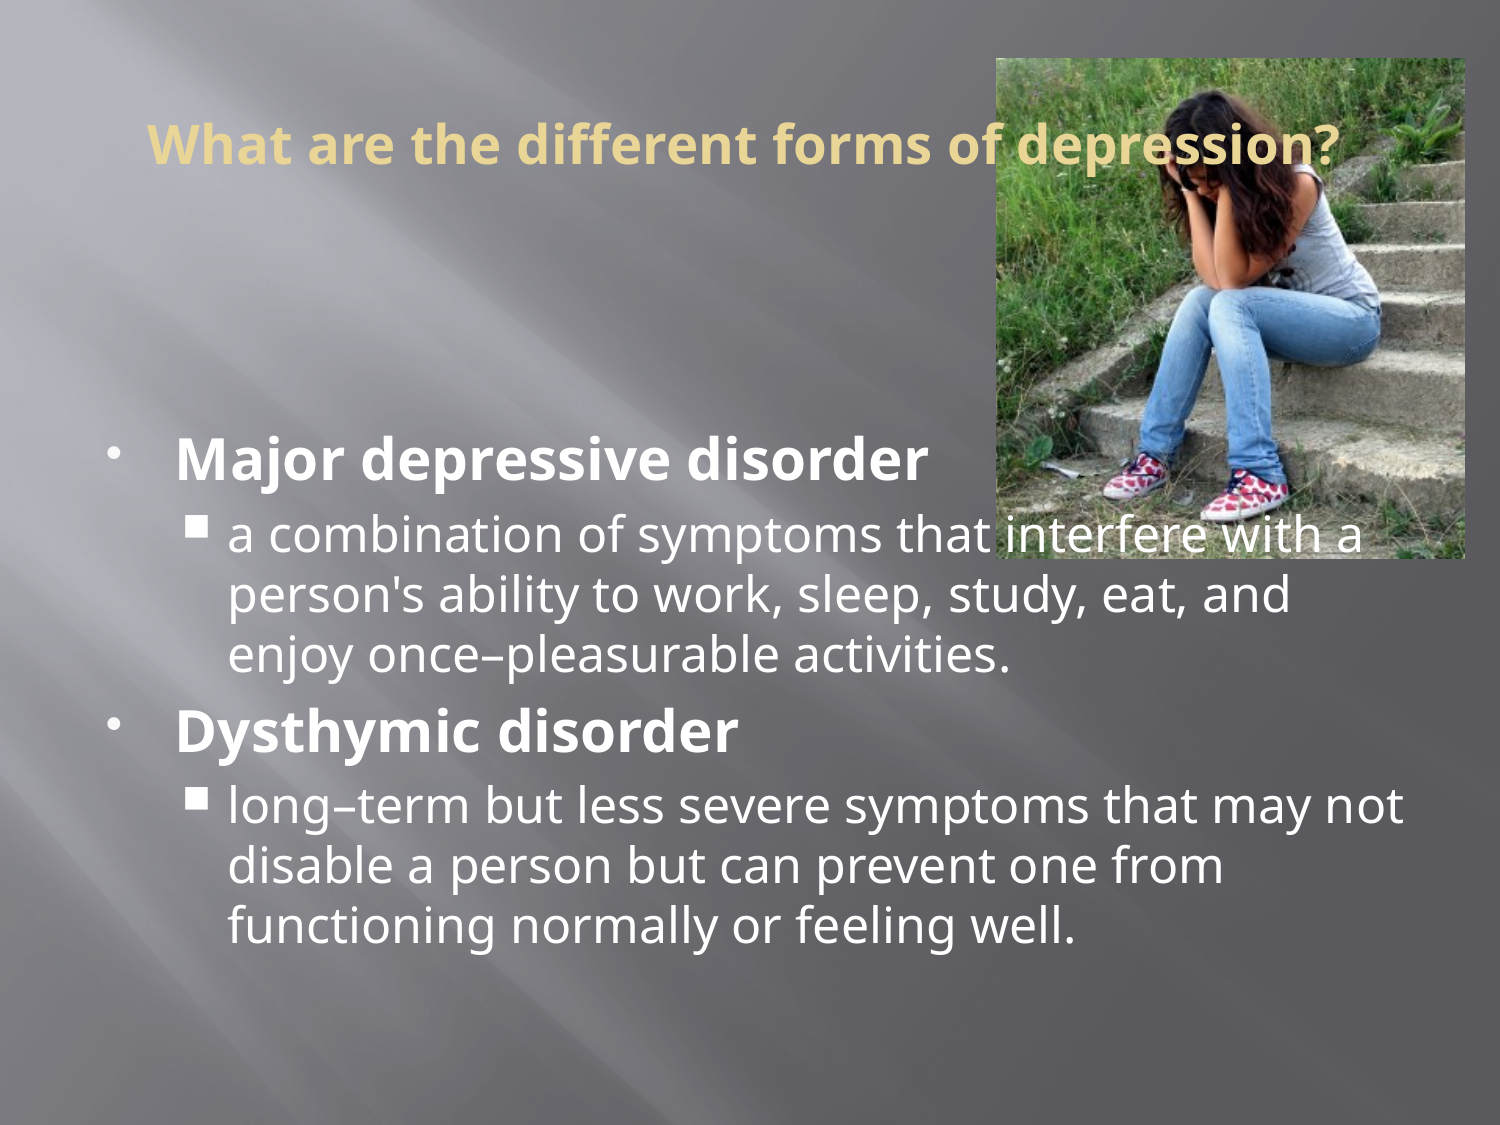

# What are the different forms of depression?
Major depressive disorder
a combination of symptoms that interfere with a person's ability to work, sleep, study, eat, and enjoy once–pleasurable activities.
Dysthymic disorder
long–term but less severe symptoms that may not disable a person but can prevent one from functioning normally or feeling well.